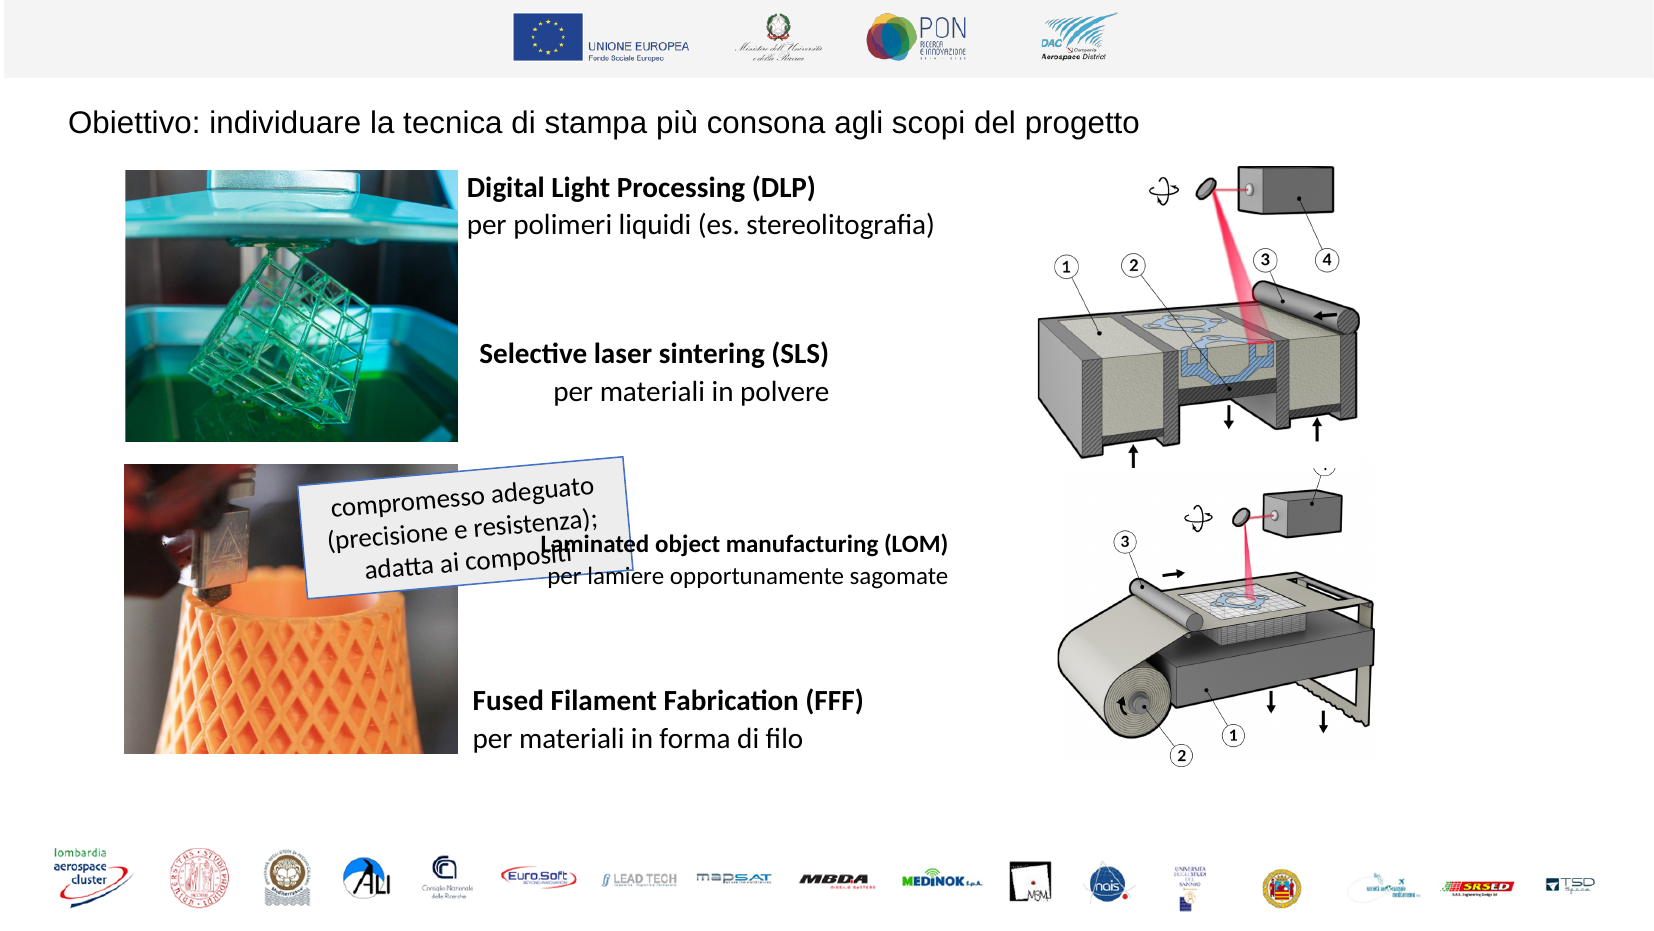

Obiettivo: individuare la tecnica di stampa più consona agli scopi del progetto
Digital Light Processing (DLP)
per polimeri liquidi (es. stereolitografia)
Selective laser sintering (SLS)
per materiali in polvere
compromesso adeguato (precisione e resistenza);
adatta ai compositi
Laminated object manufacturing (LOM)
per lamiere opportunamente sagomate
Fused Filament Fabrication (FFF)
per materiali in forma di filo